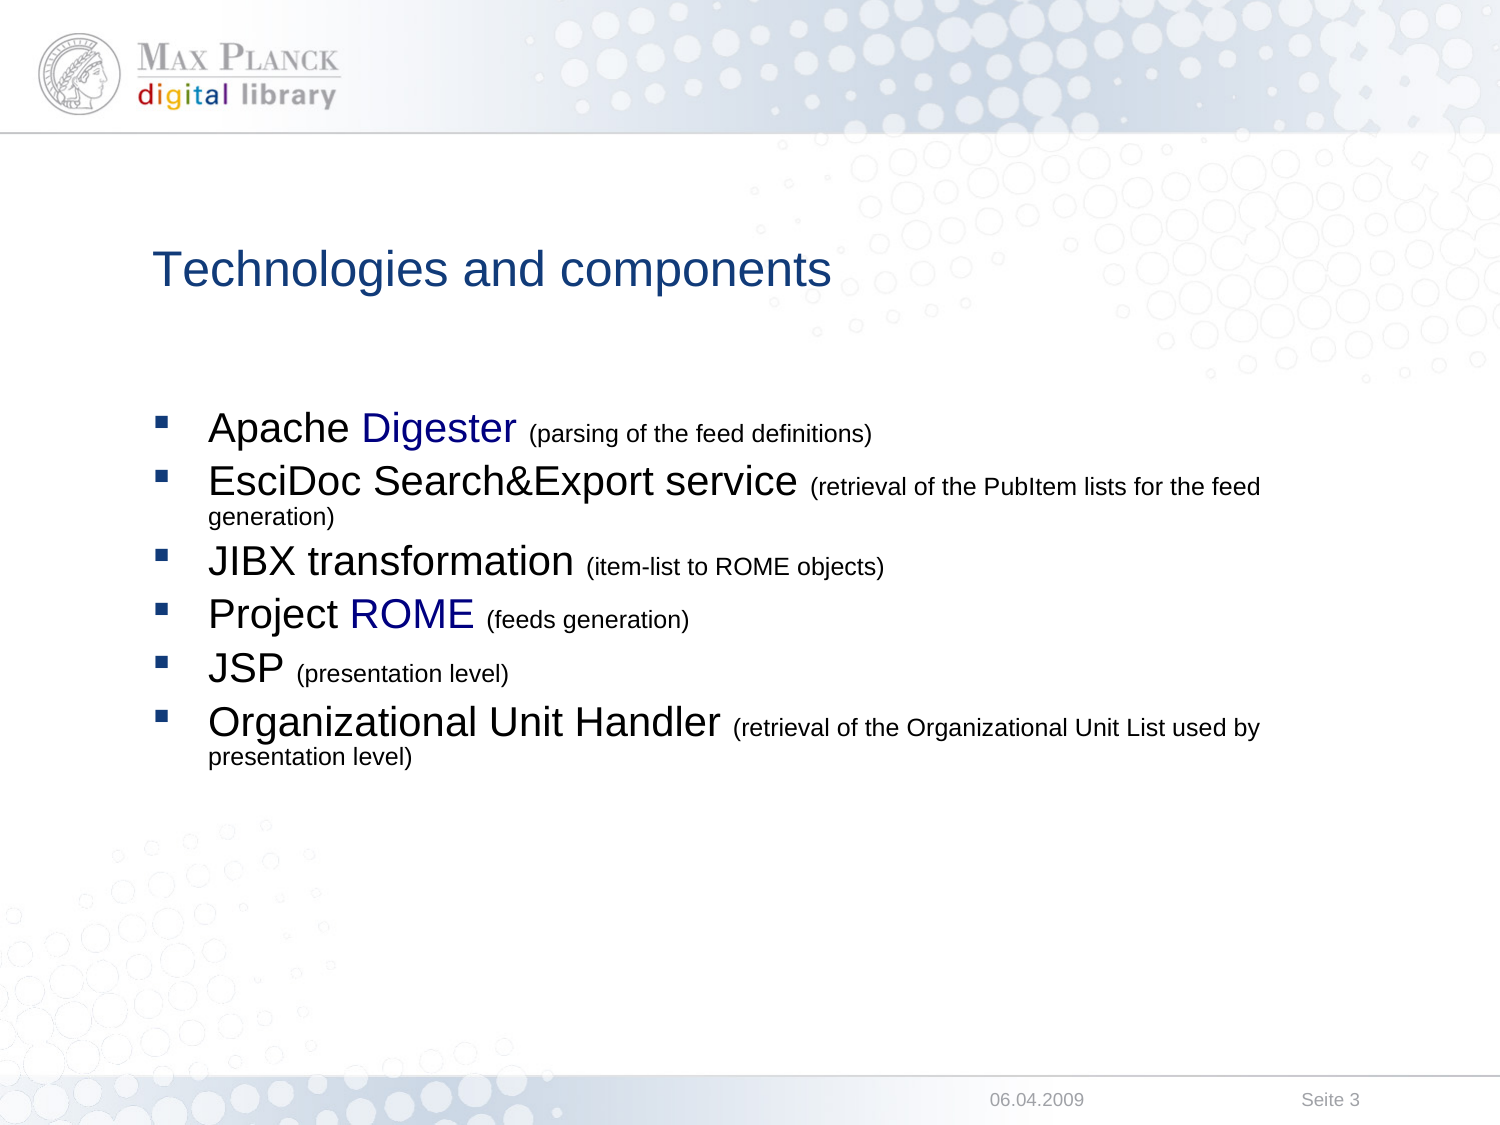

# Technologies and components
Apache Digester (parsing of the feed definitions)
EsciDoc Search&Export service (retrieval of the PubItem lists for the feed generation)
JIBX transformation (item-list to ROME objects)
Project ROME (feeds generation)
JSP (presentation level)
Organizational Unit Handler (retrieval of the Organizational Unit List used by presentation level)